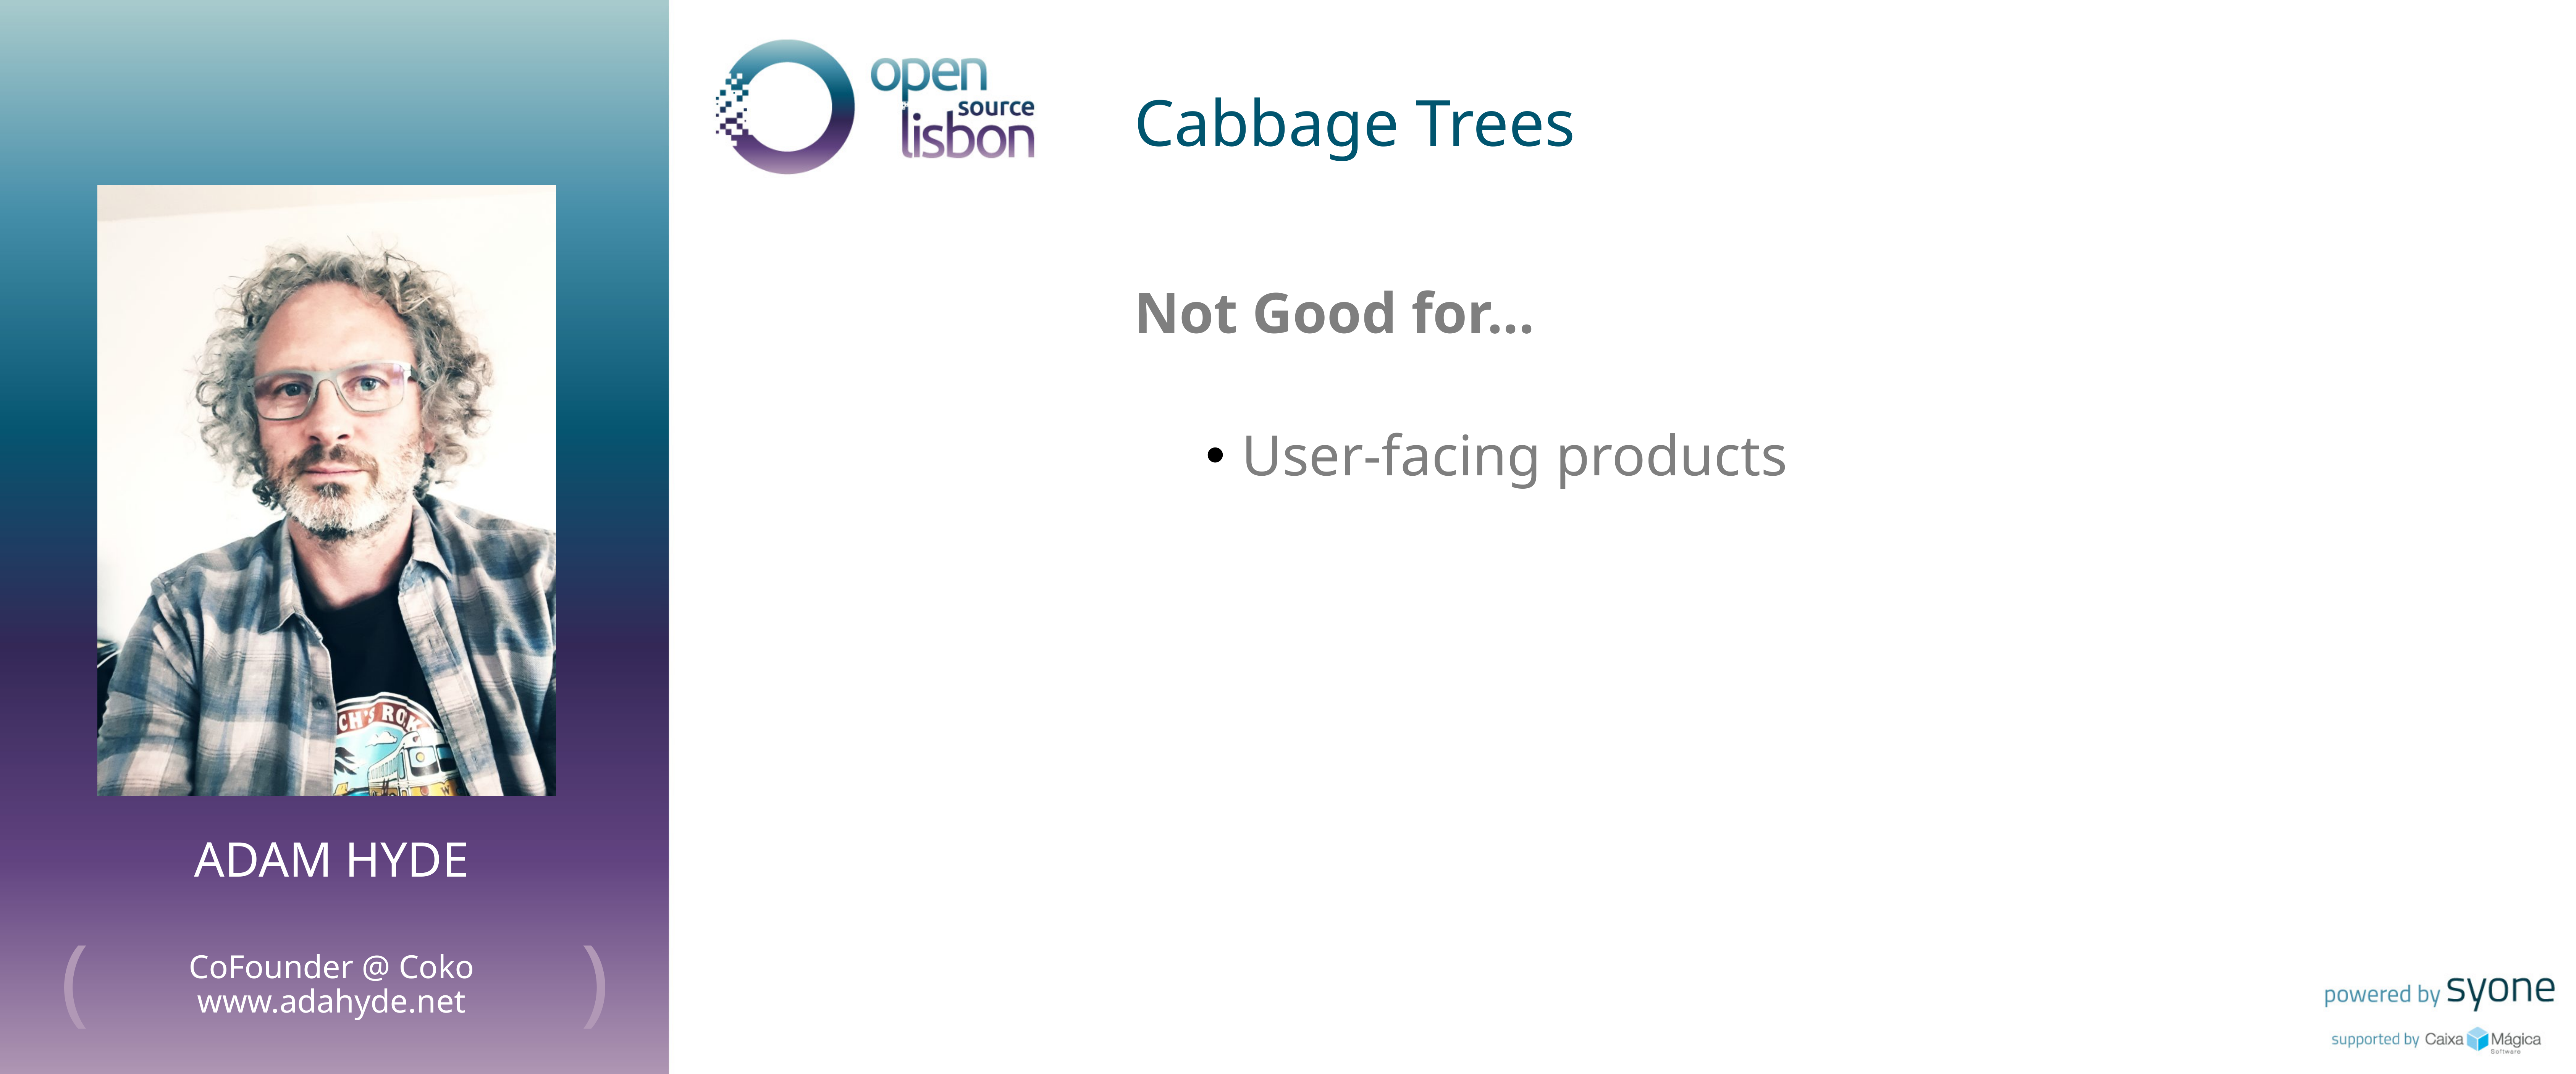

# Cabbage Trees
Not Good for...
User-facing products